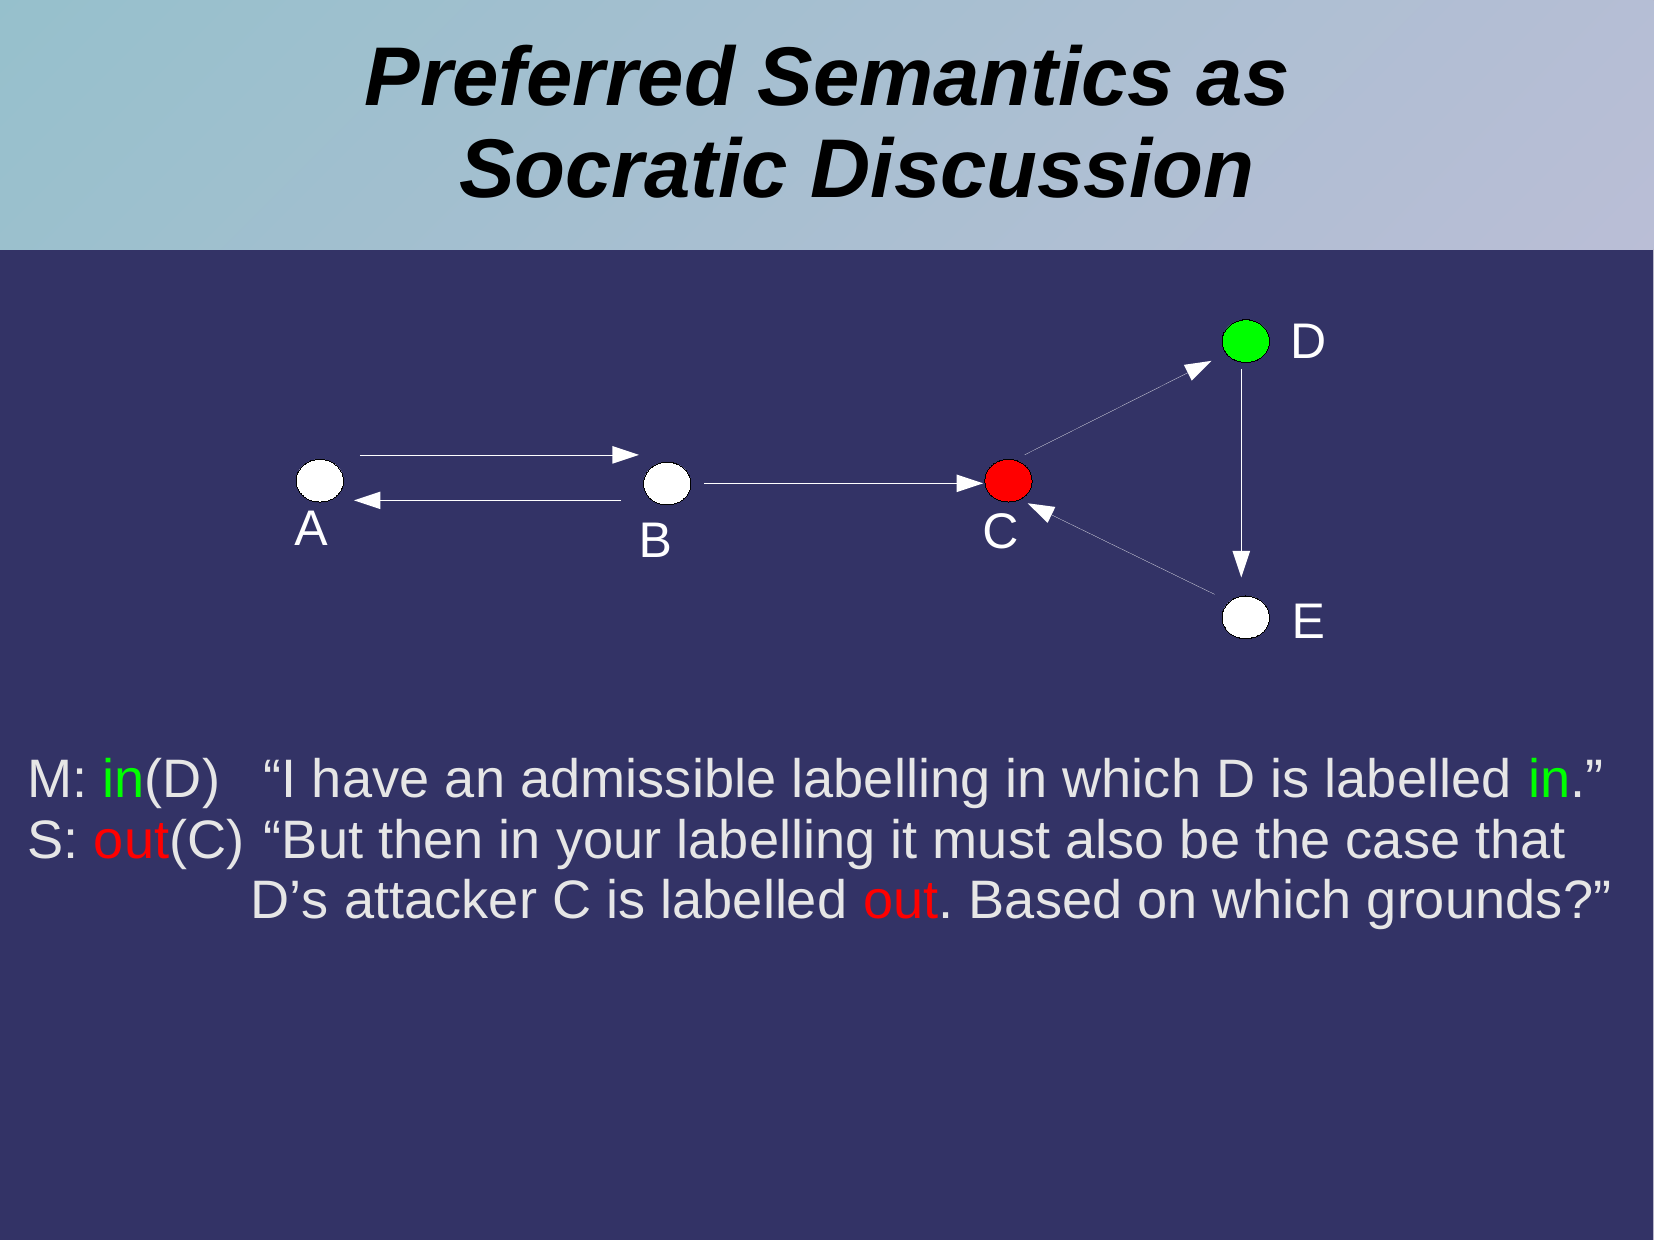

# Preferred Semantics as Socratic Discussion
D
A
C
B
E
M: in(D) 	“I have an admissible labelling in which D is labelled in.”
S: out(C)	“But then in your labelling it must also be the case that 	 D’s attacker C is labelled out. Based on which grounds?”